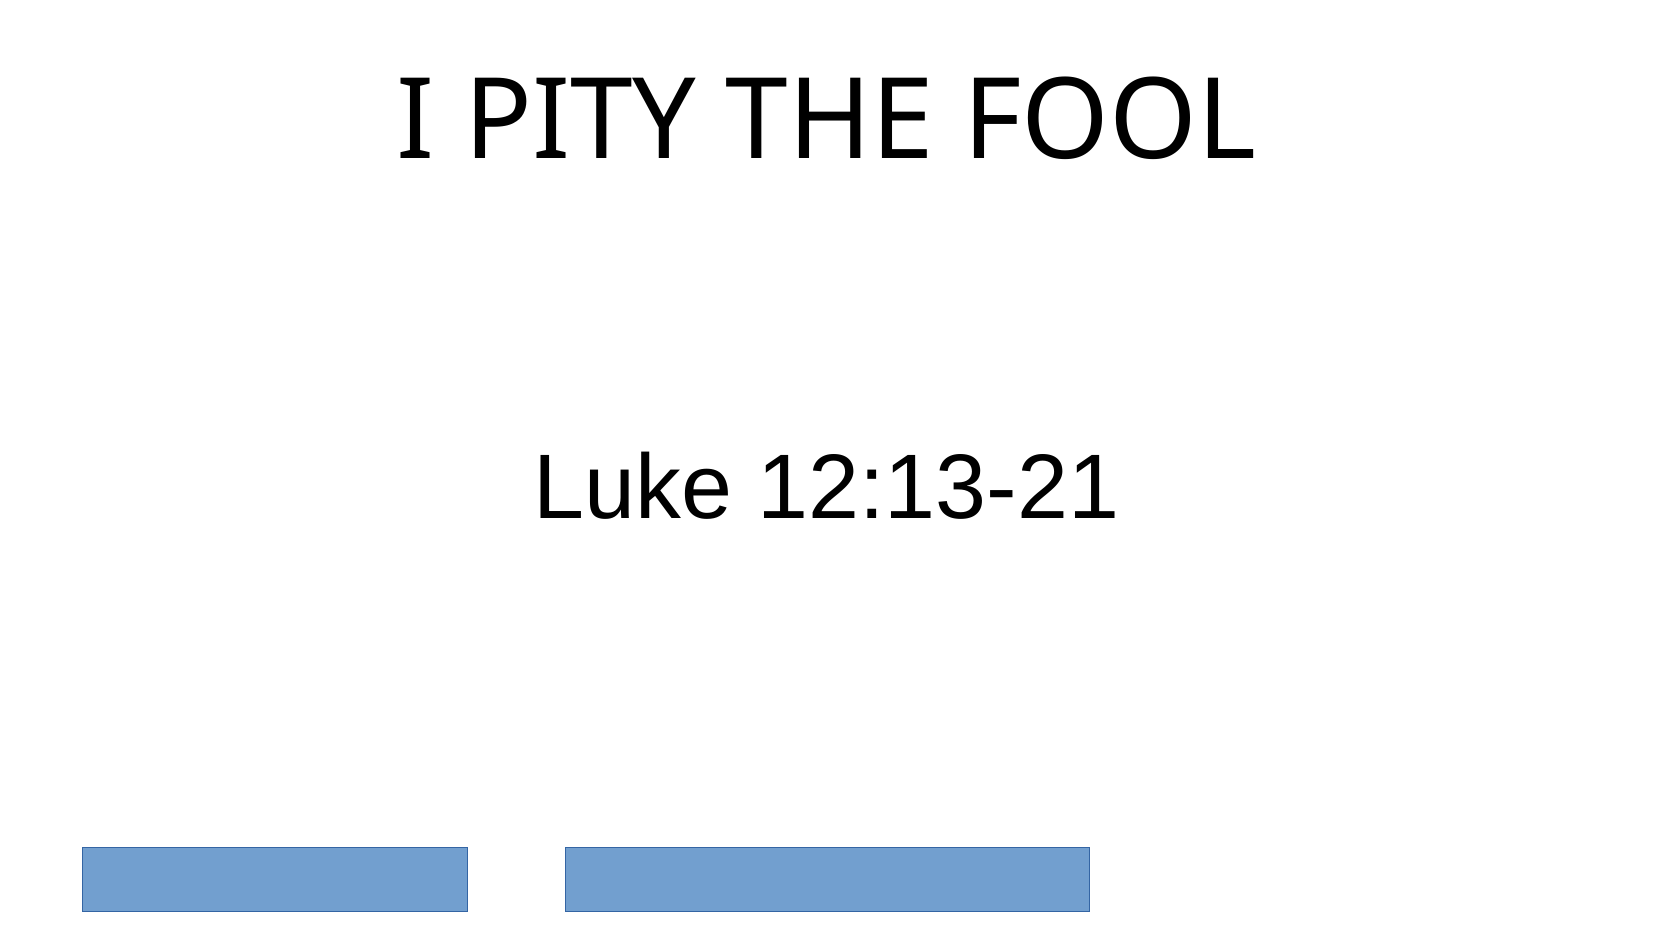

# I PITY THE FOOL
Luke 12:13-21